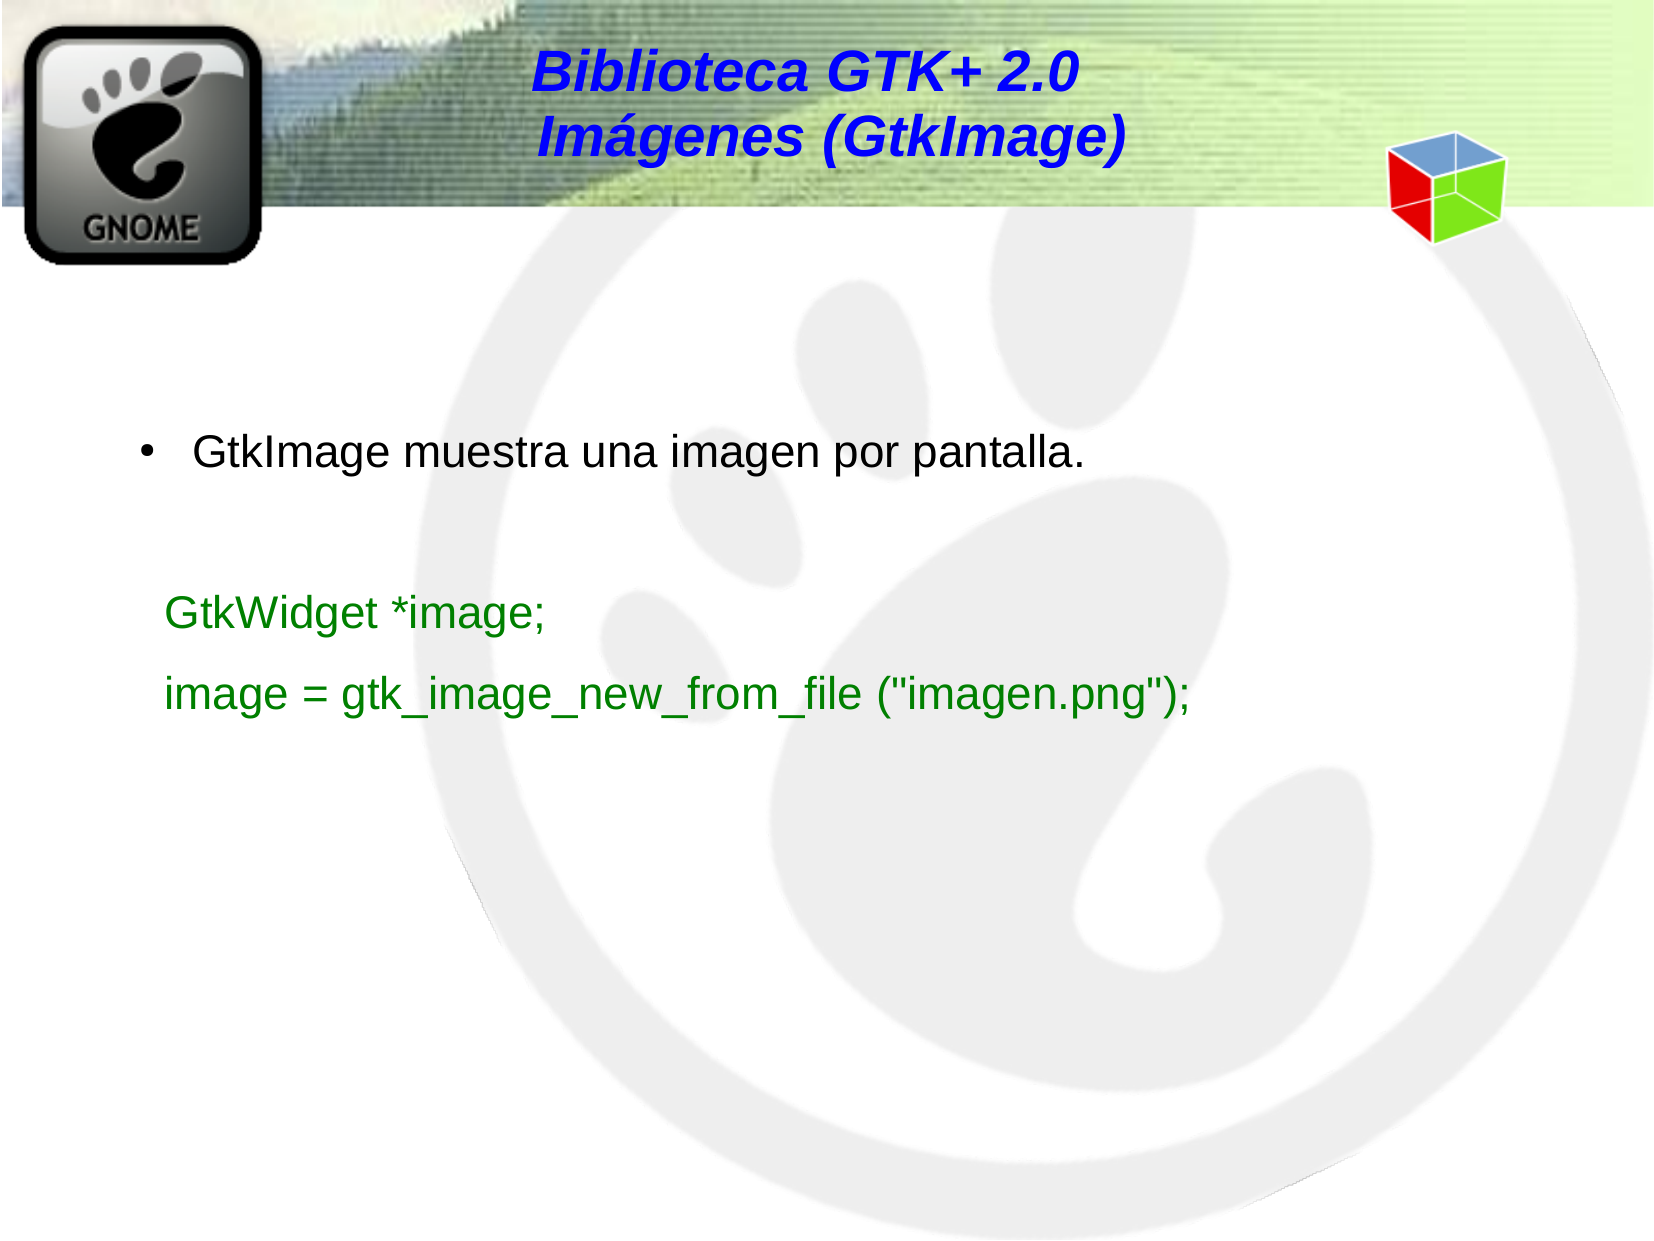

# Biblioteca GTK+ 2.0 Imágenes (GtkImage)
GtkImage muestra una imagen por pantalla.
 GtkWidget *image;
 image = gtk_image_new_from_file ("imagen.png");